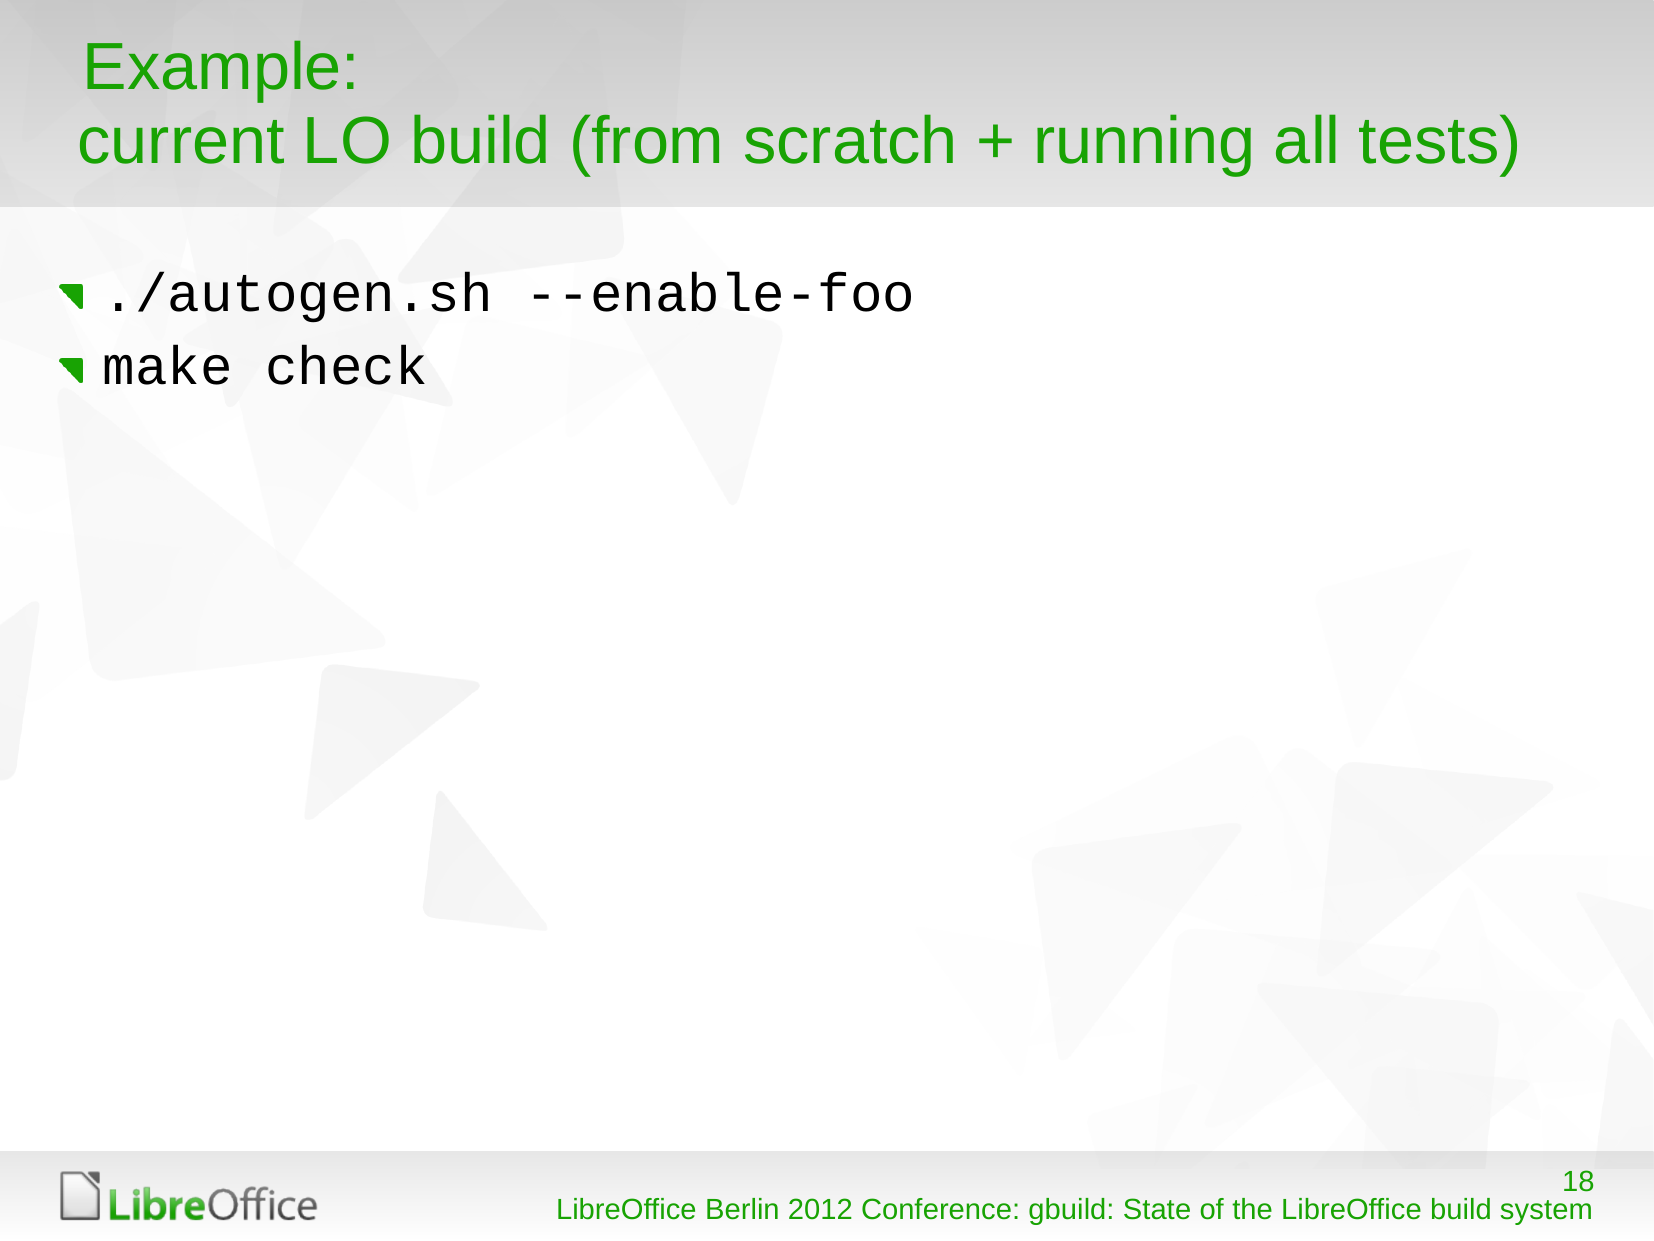

# Example: current LO build (from scratch + running all tests)
./autogen.sh --enable-foo
make check
18
LibreOffice Berlin 2012 Conference: gbuild: State of the LibreOffice build system